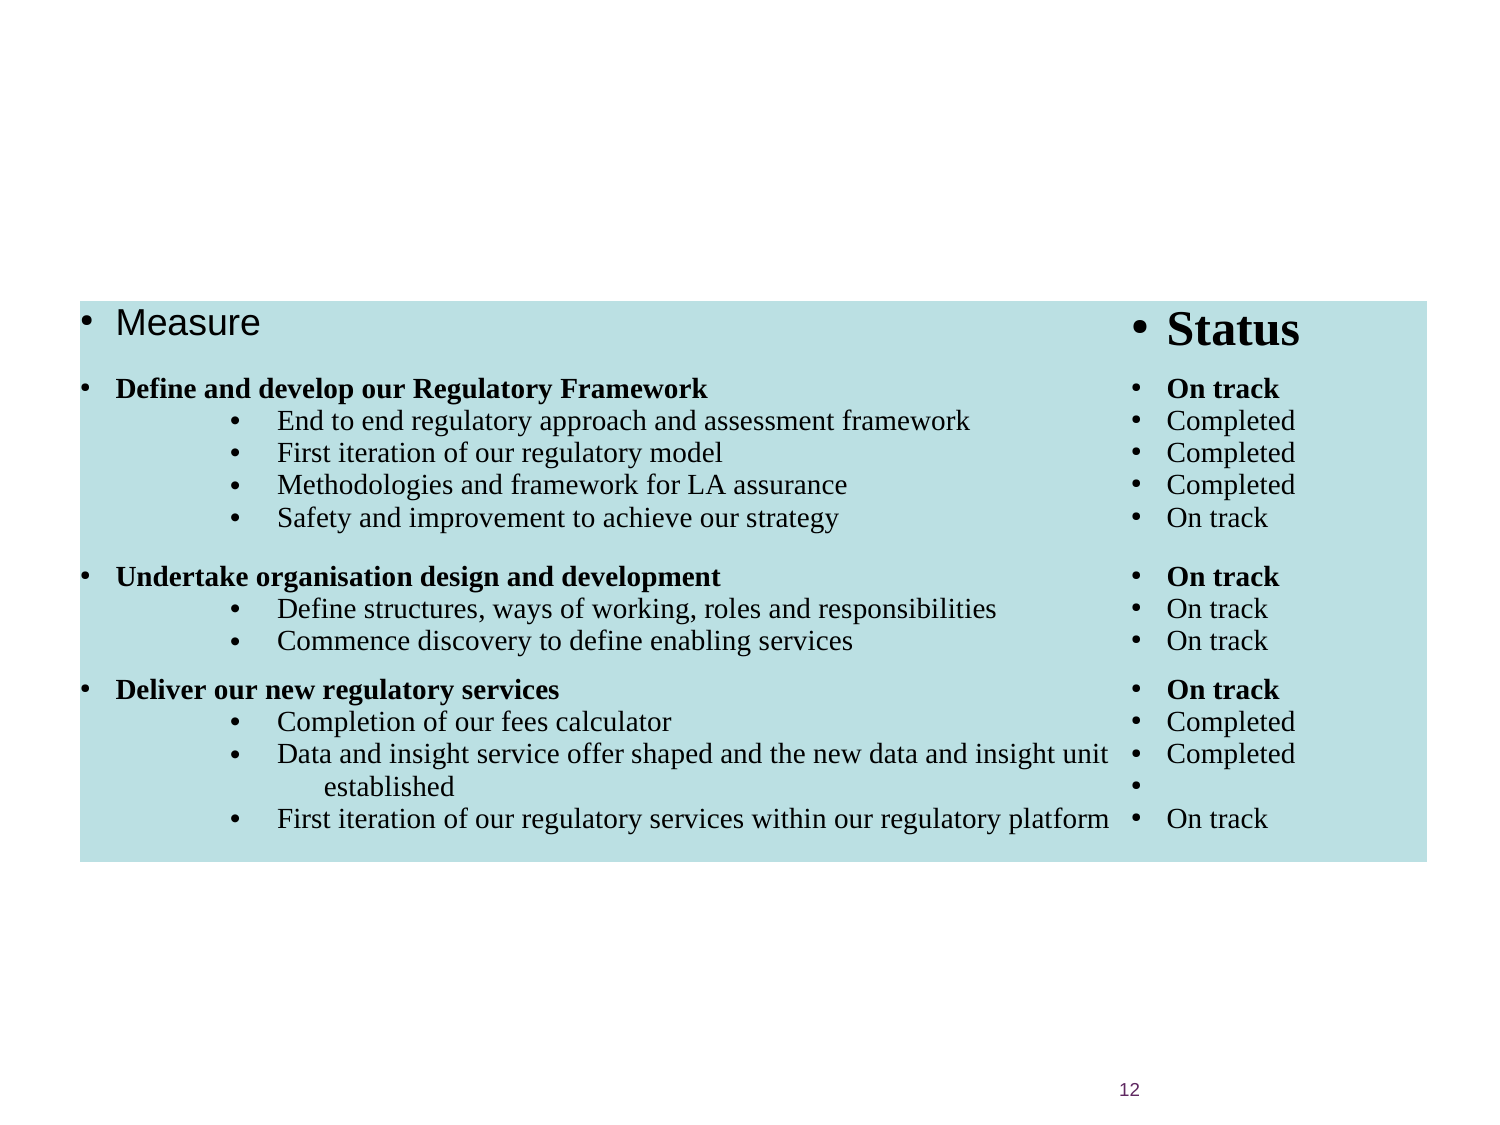

# Transformation to deliver Our Strategy
| Measure | Status |
| --- | --- |
| Define and develop our Regulatory Framework End to end regulatory approach and assessment framework First iteration of our regulatory model Methodologies and framework for LA assurance Safety and improvement to achieve our strategy | On track Completed Completed Completed On track |
| Undertake organisation design and development Define structures, ways of working, roles and responsibilities Commence discovery to define enabling services | On track On track On track |
| Deliver our new regulatory services Completion of our fees calculator Data and insight service offer shaped and the new data and insight unit established First iteration of our regulatory services within our regulatory platform | On track Completed Completed On track |